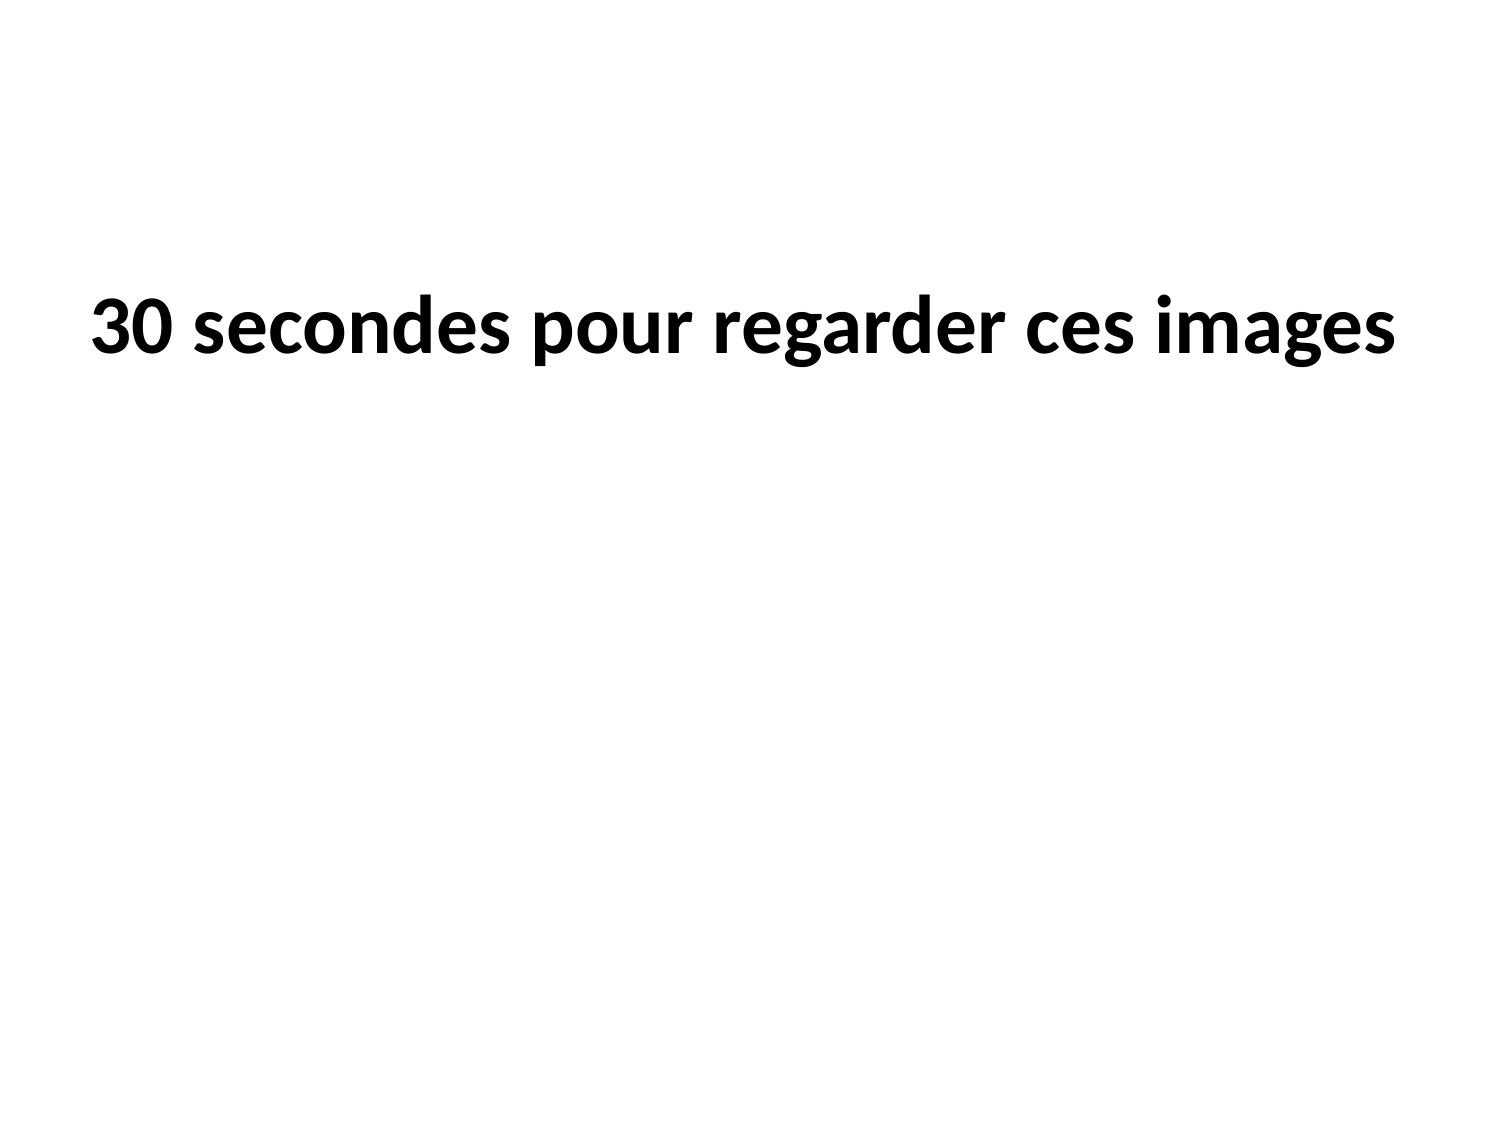

#
30 secondes pour regarder ces images